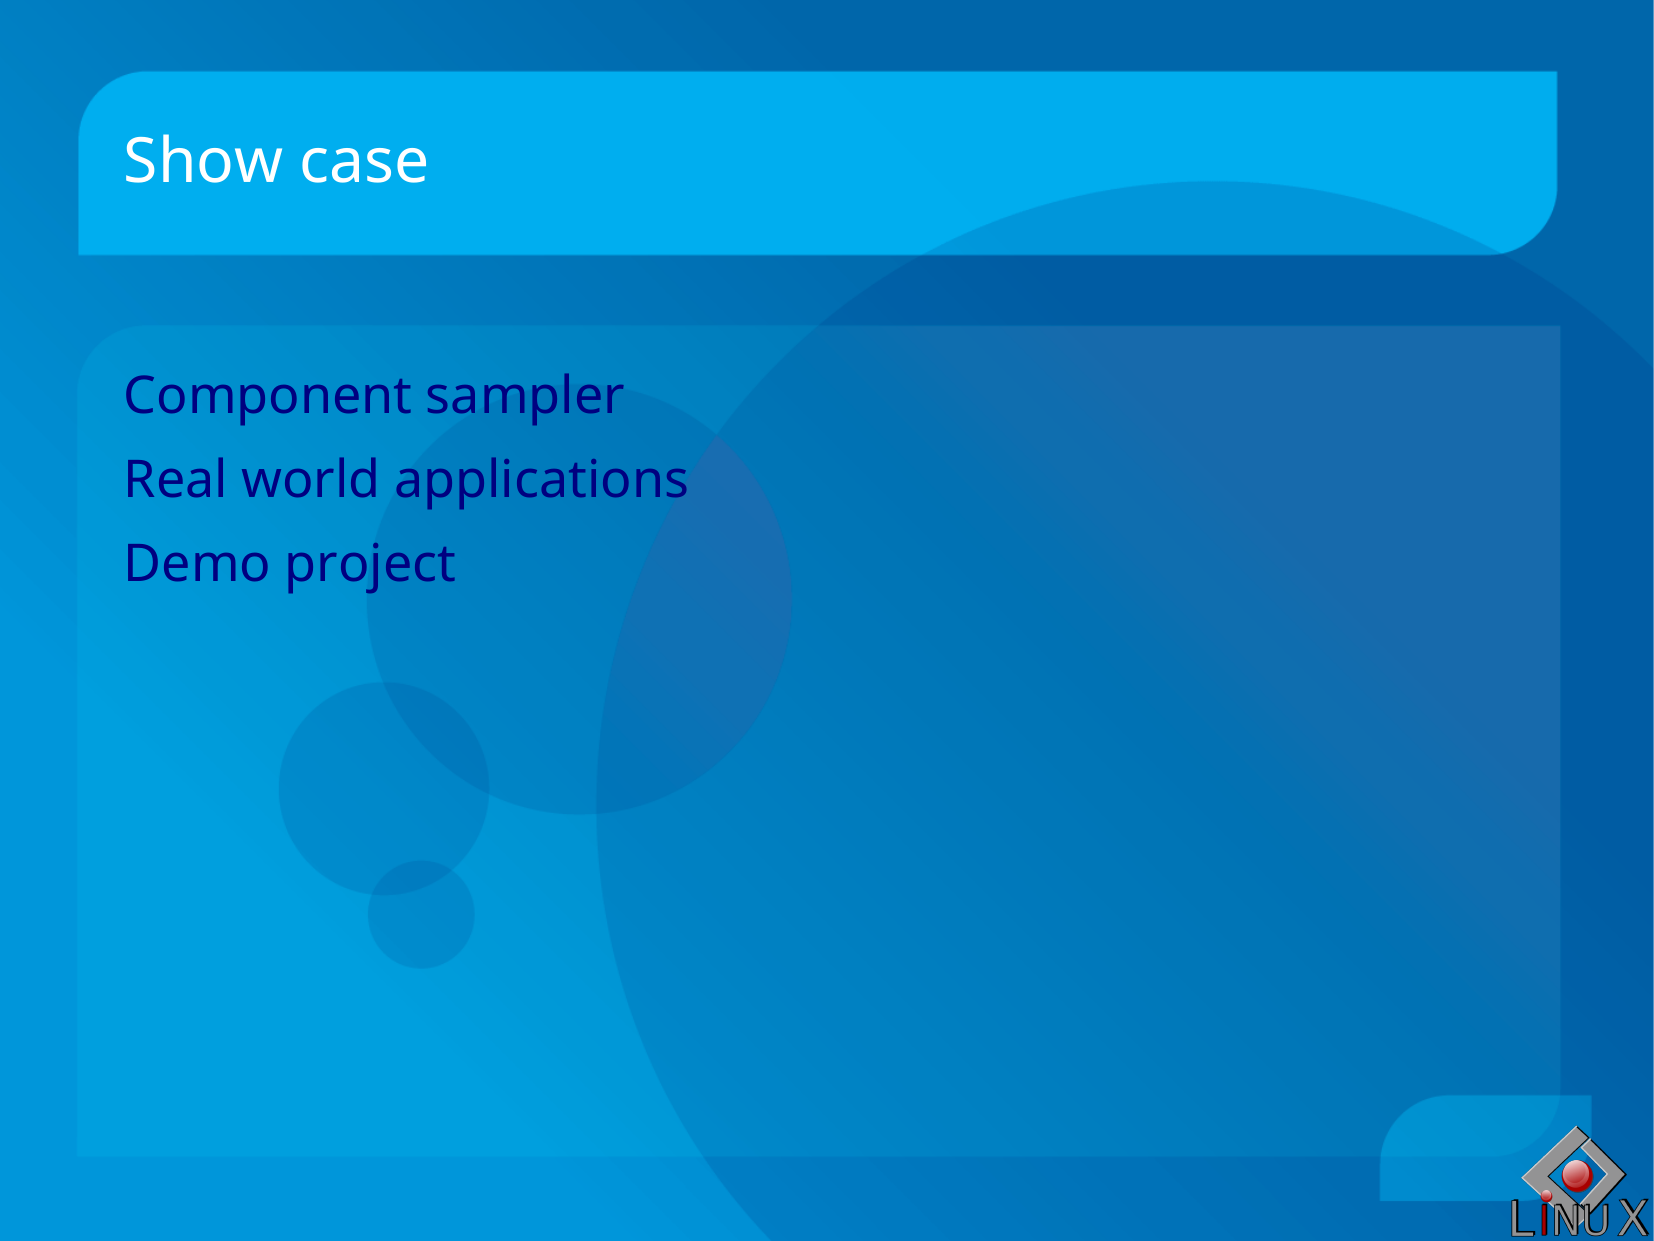

# Show case
Component sampler
Real world applications
Demo project